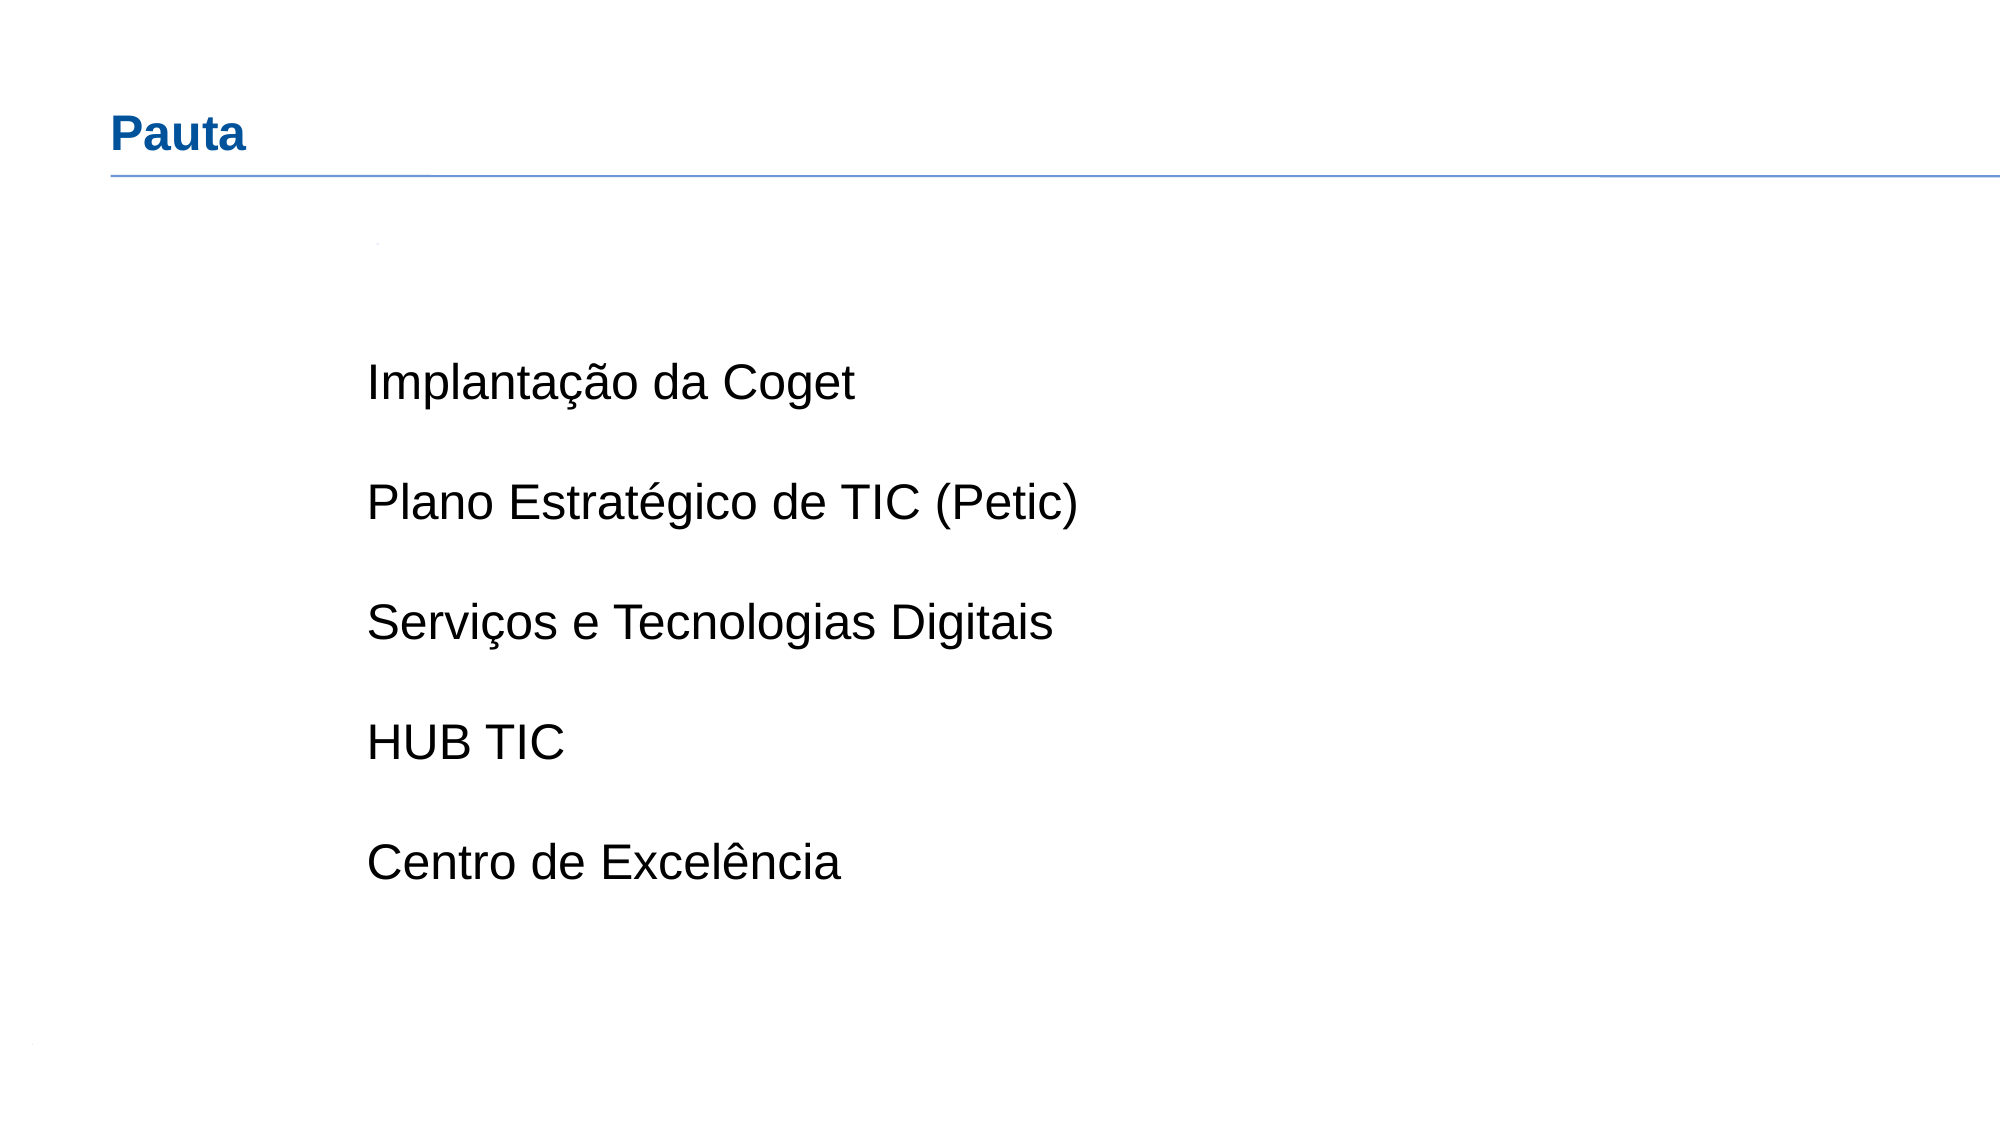

Pauta
Grupos de Trabalho Temáticos
Implantação da Coget
Plano Estratégico de TIC (Petic)
Serviços e Tecnologias Digitais
HUB TIC
Centro de Excelência